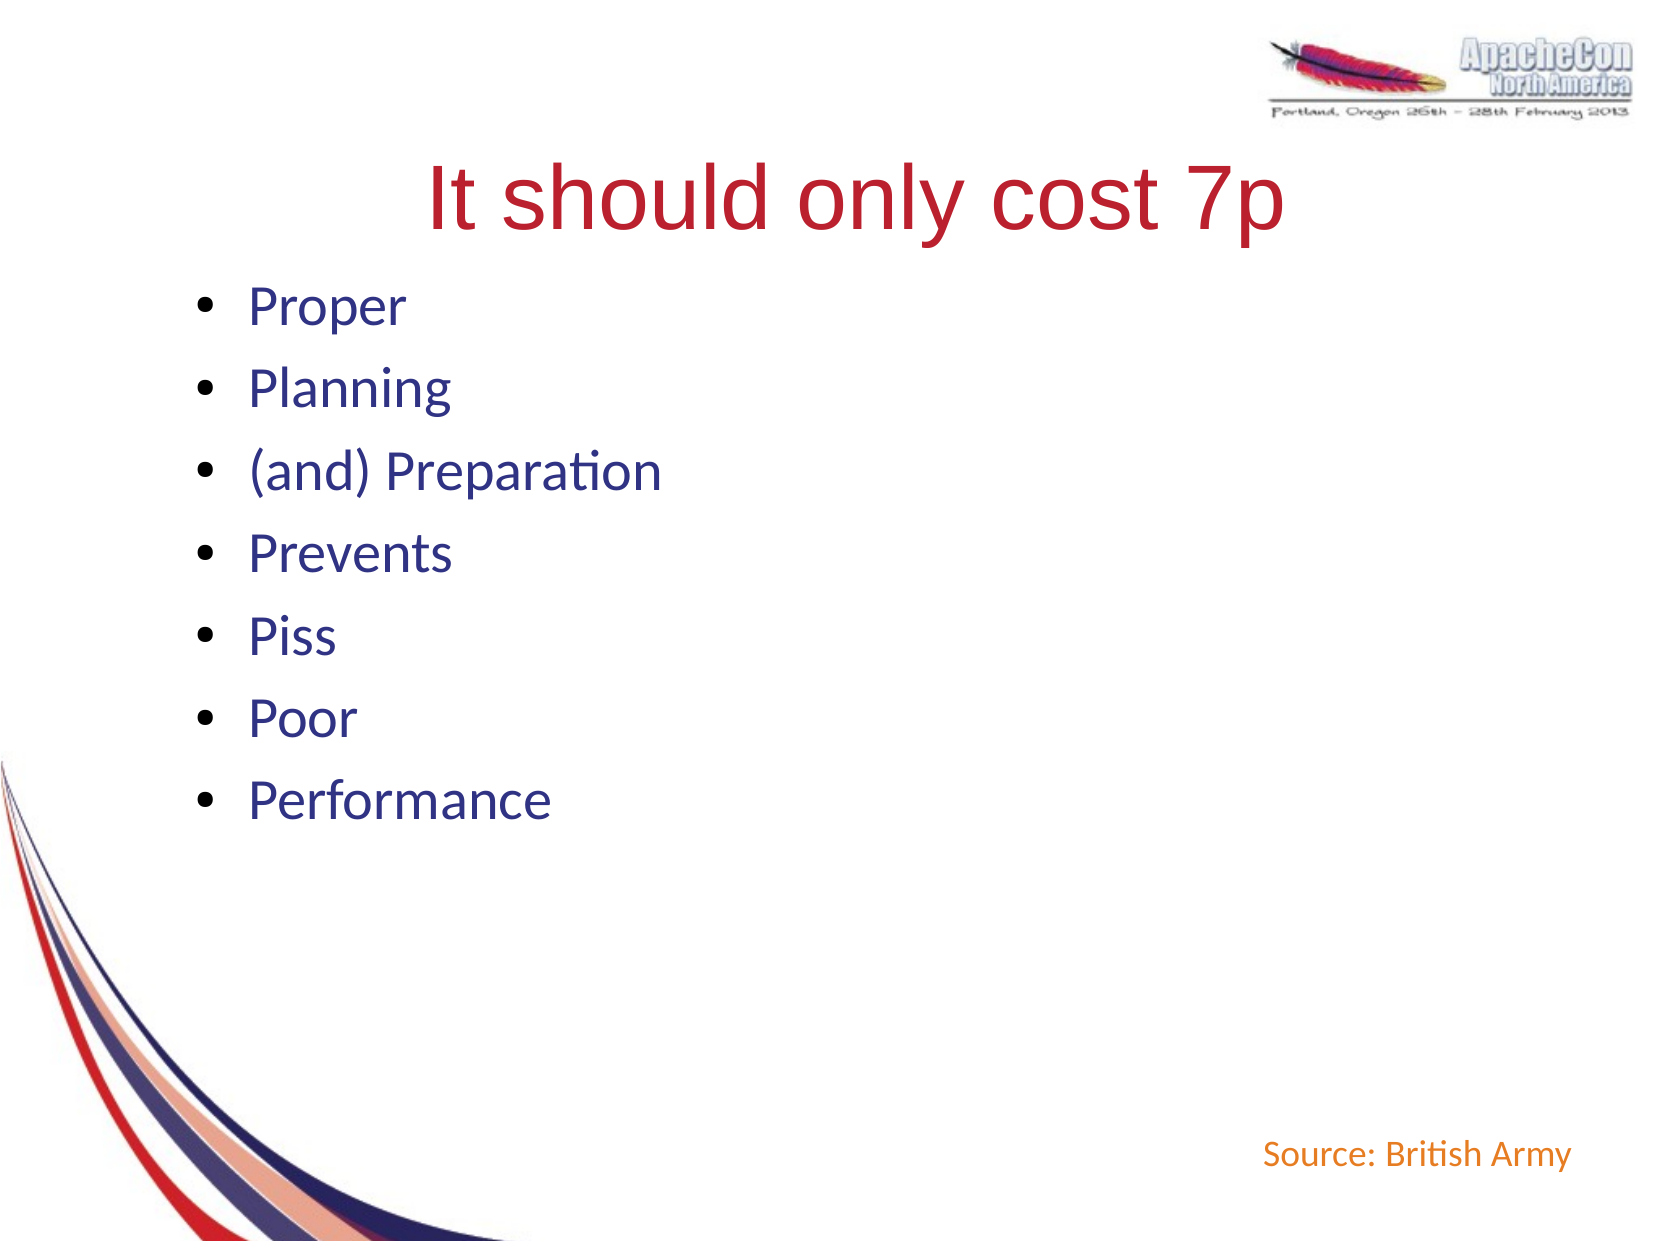

# It should only cost 7p
Proper
Planning
(and) Preparation
Prevents
Piss
Poor
Performance
Source: British Army